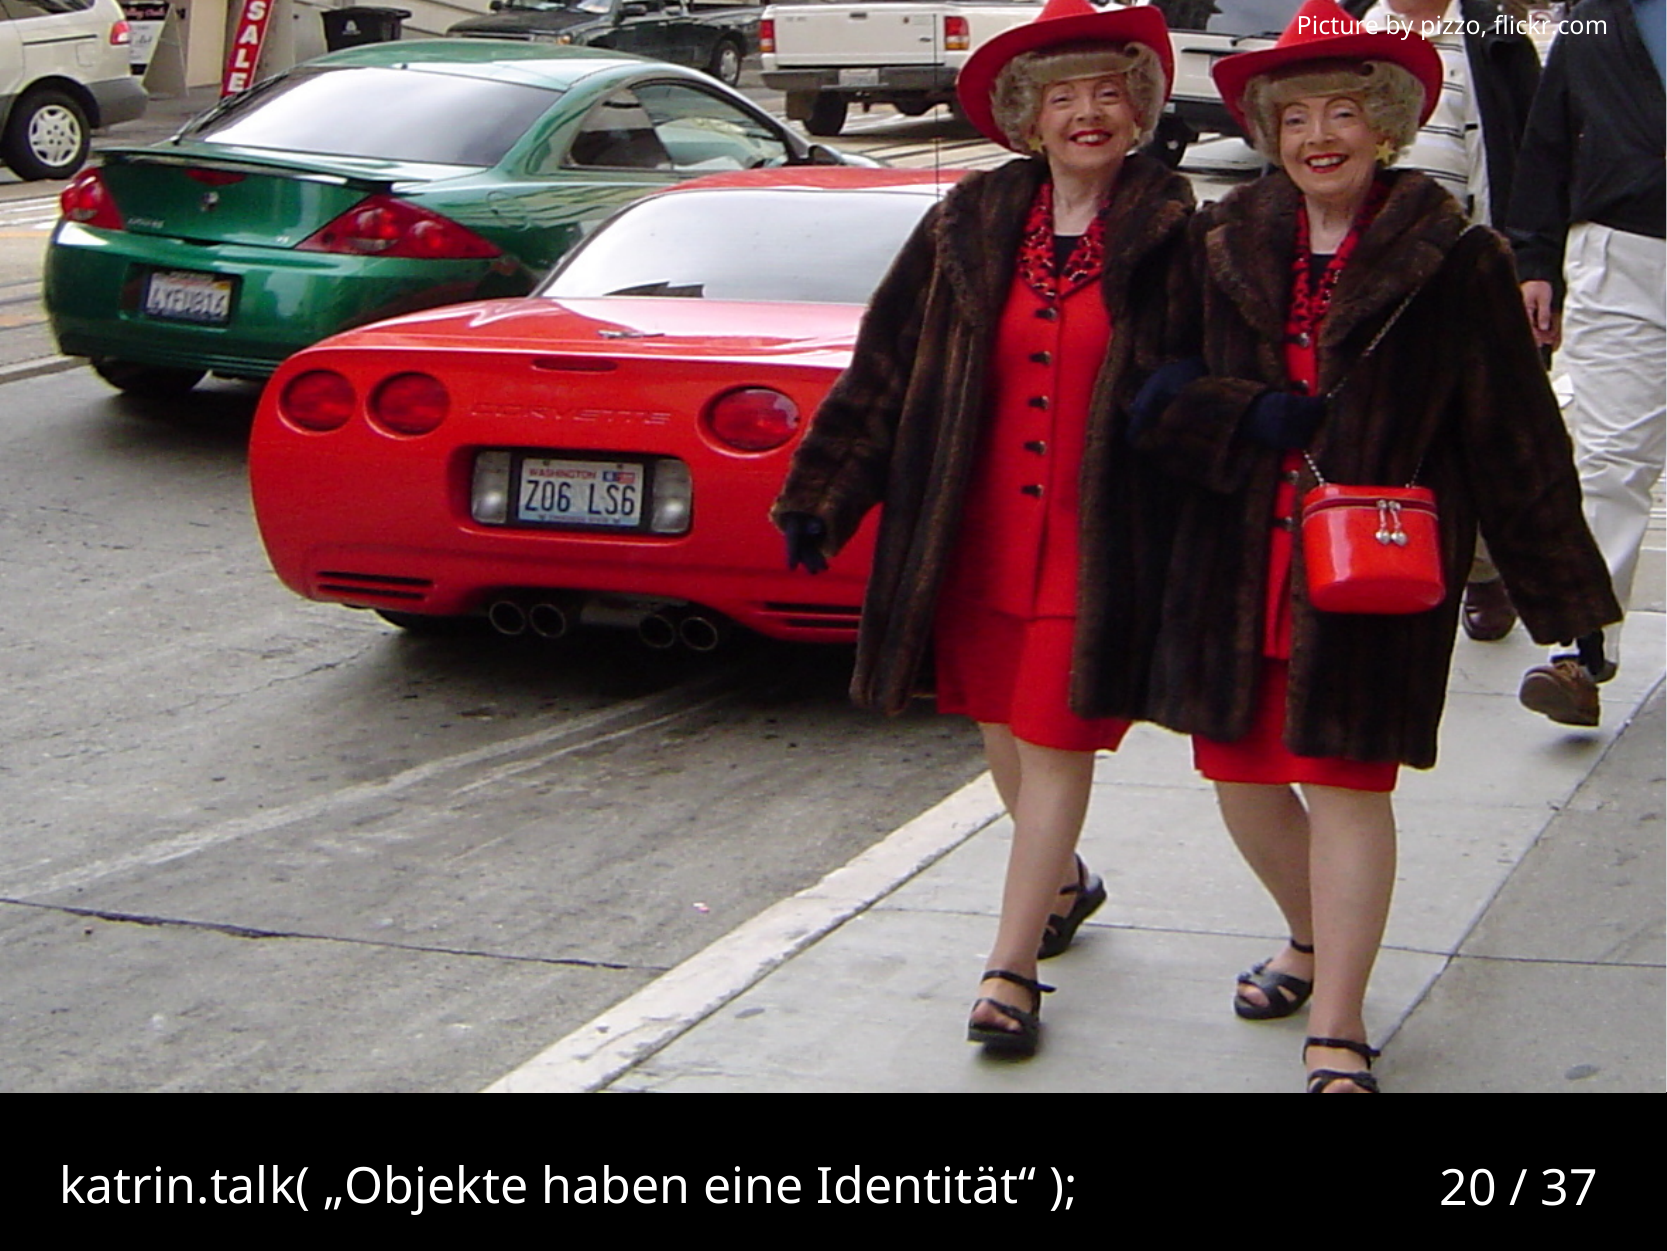

Picture by pizzo, flickr.com
katrin.talk( „Objekte haben eine Identität“ );
20